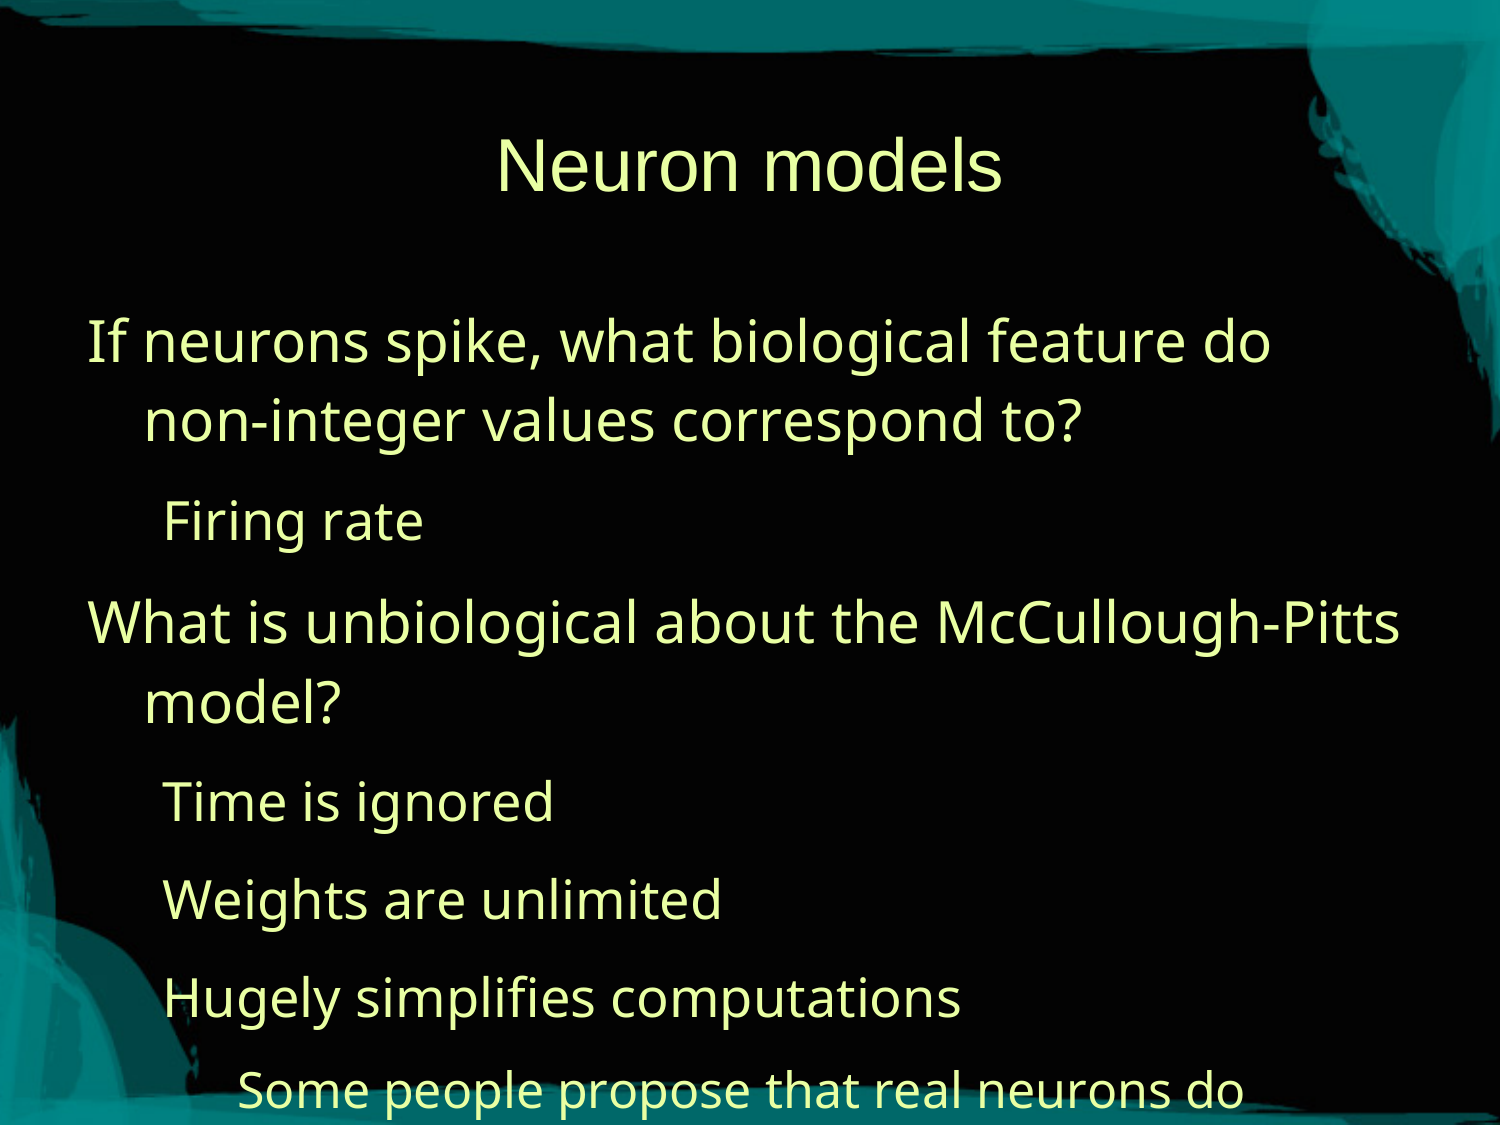

# Neuron models
If neurons spike, what biological feature do non-integer values correspond to?
Firing rate
What is unbiological about the McCullough-Pitts model?
Time is ignored
Weights are unlimited
Hugely simplifies computations
Some people propose that real neurons do complicated quantum-mechanical things